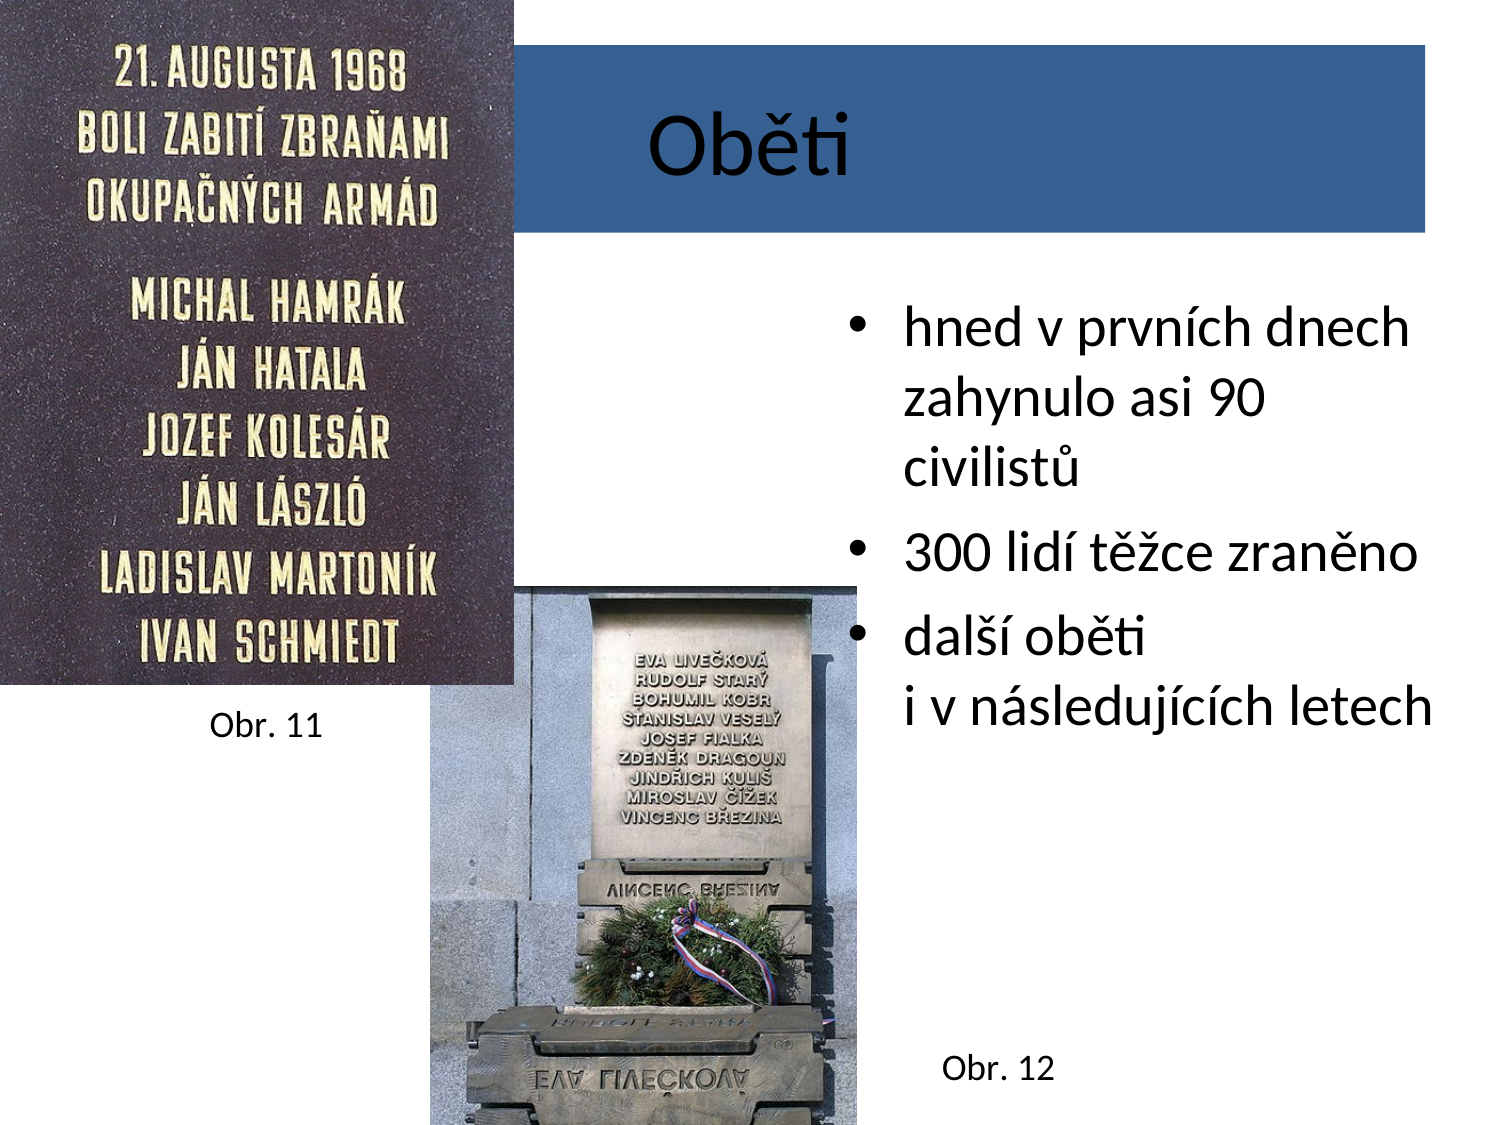

# Oběti
hned v prvních dnech zahynulo asi 90 civilistů
300 lidí těžce zraněno
další oběti
i v následujících letech
Obr. 11
Obr. 12